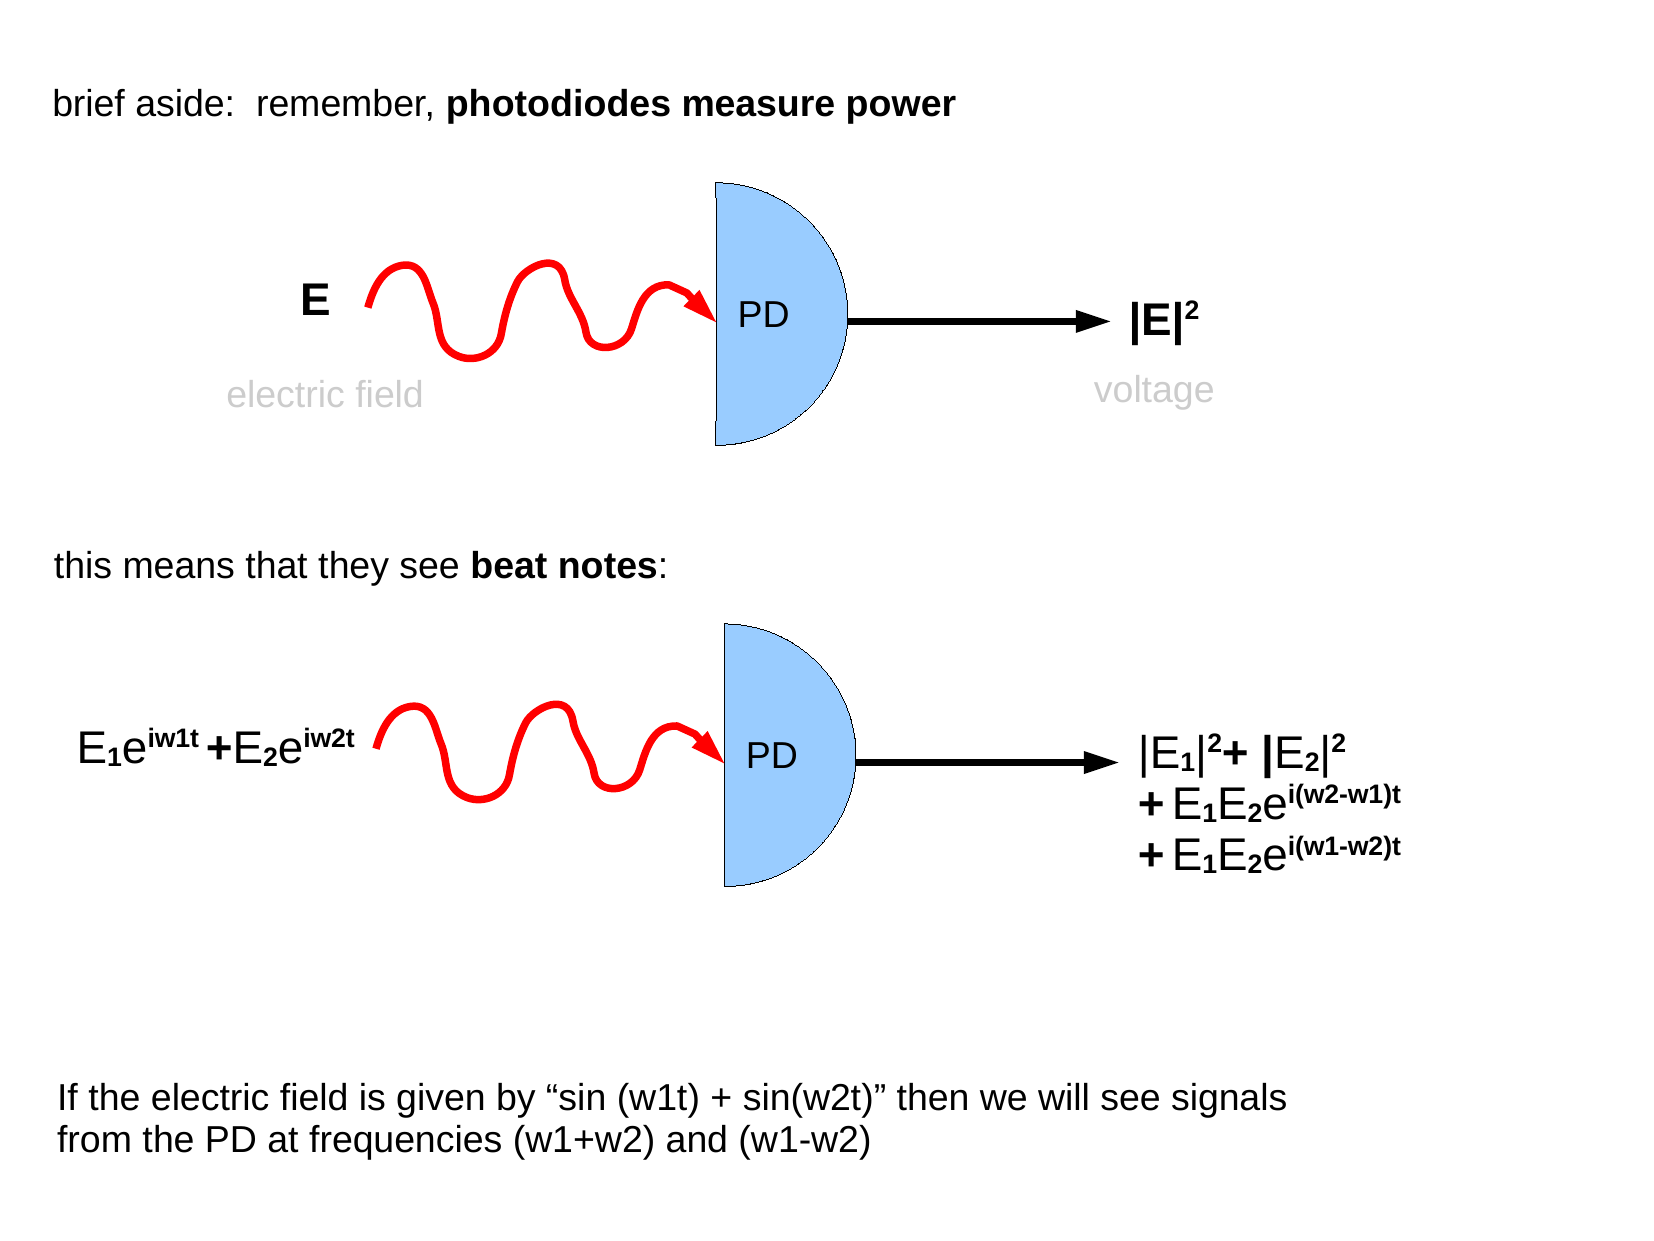

brief aside: remember, photodiodes measure power
 PD
E
|E|2
voltage
electric field
this means that they see beat notes:
 PD
E1eiw1t +E2eiw2t
|E1|2+ |E2|2
+ E1E2ei(w2-w1)t
+ E1E2ei(w1-w2)t
If the electric field is given by “sin (w1t) + sin(w2t)” then we will see signals from the PD at frequencies (w1+w2) and (w1-w2)